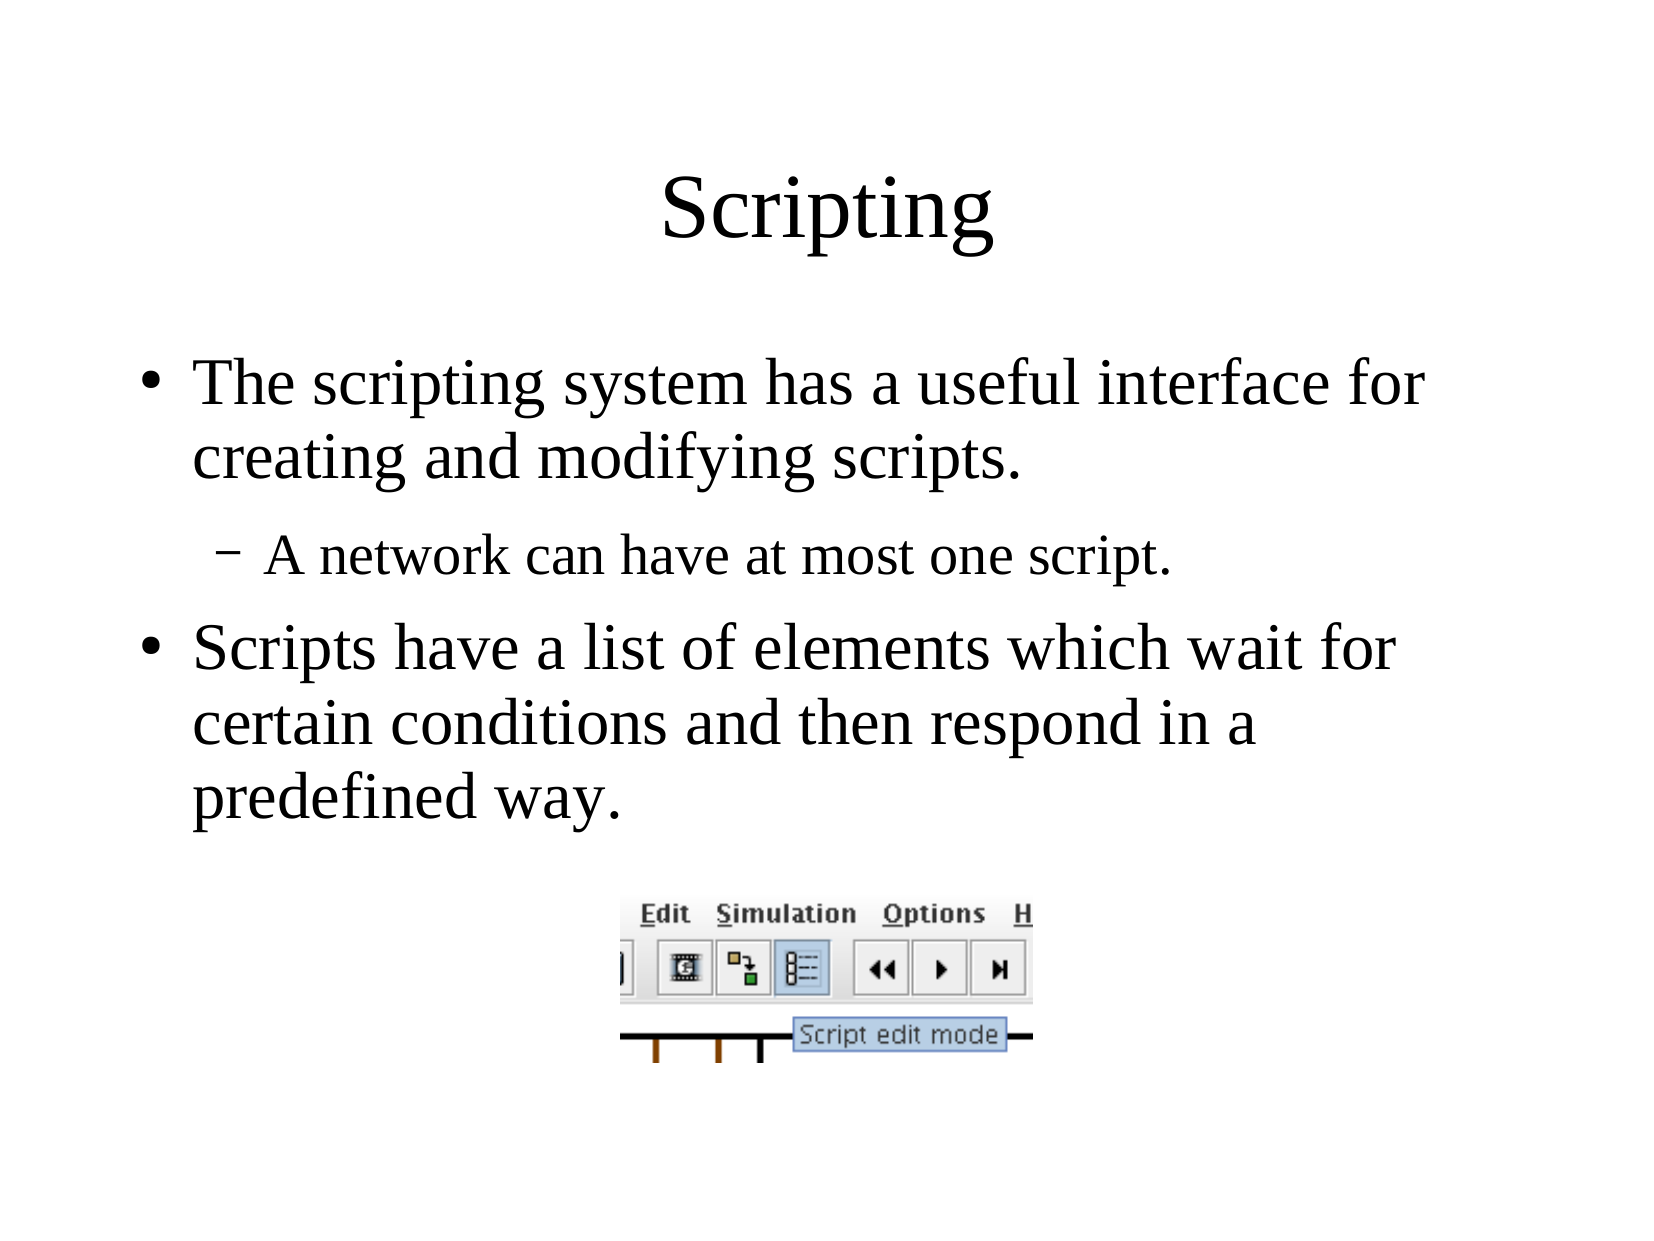

# Scripting
The scripting system has a useful interface for creating and modifying scripts.
A network can have at most one script.
Scripts have a list of elements which wait for certain conditions and then respond in a predefined way.